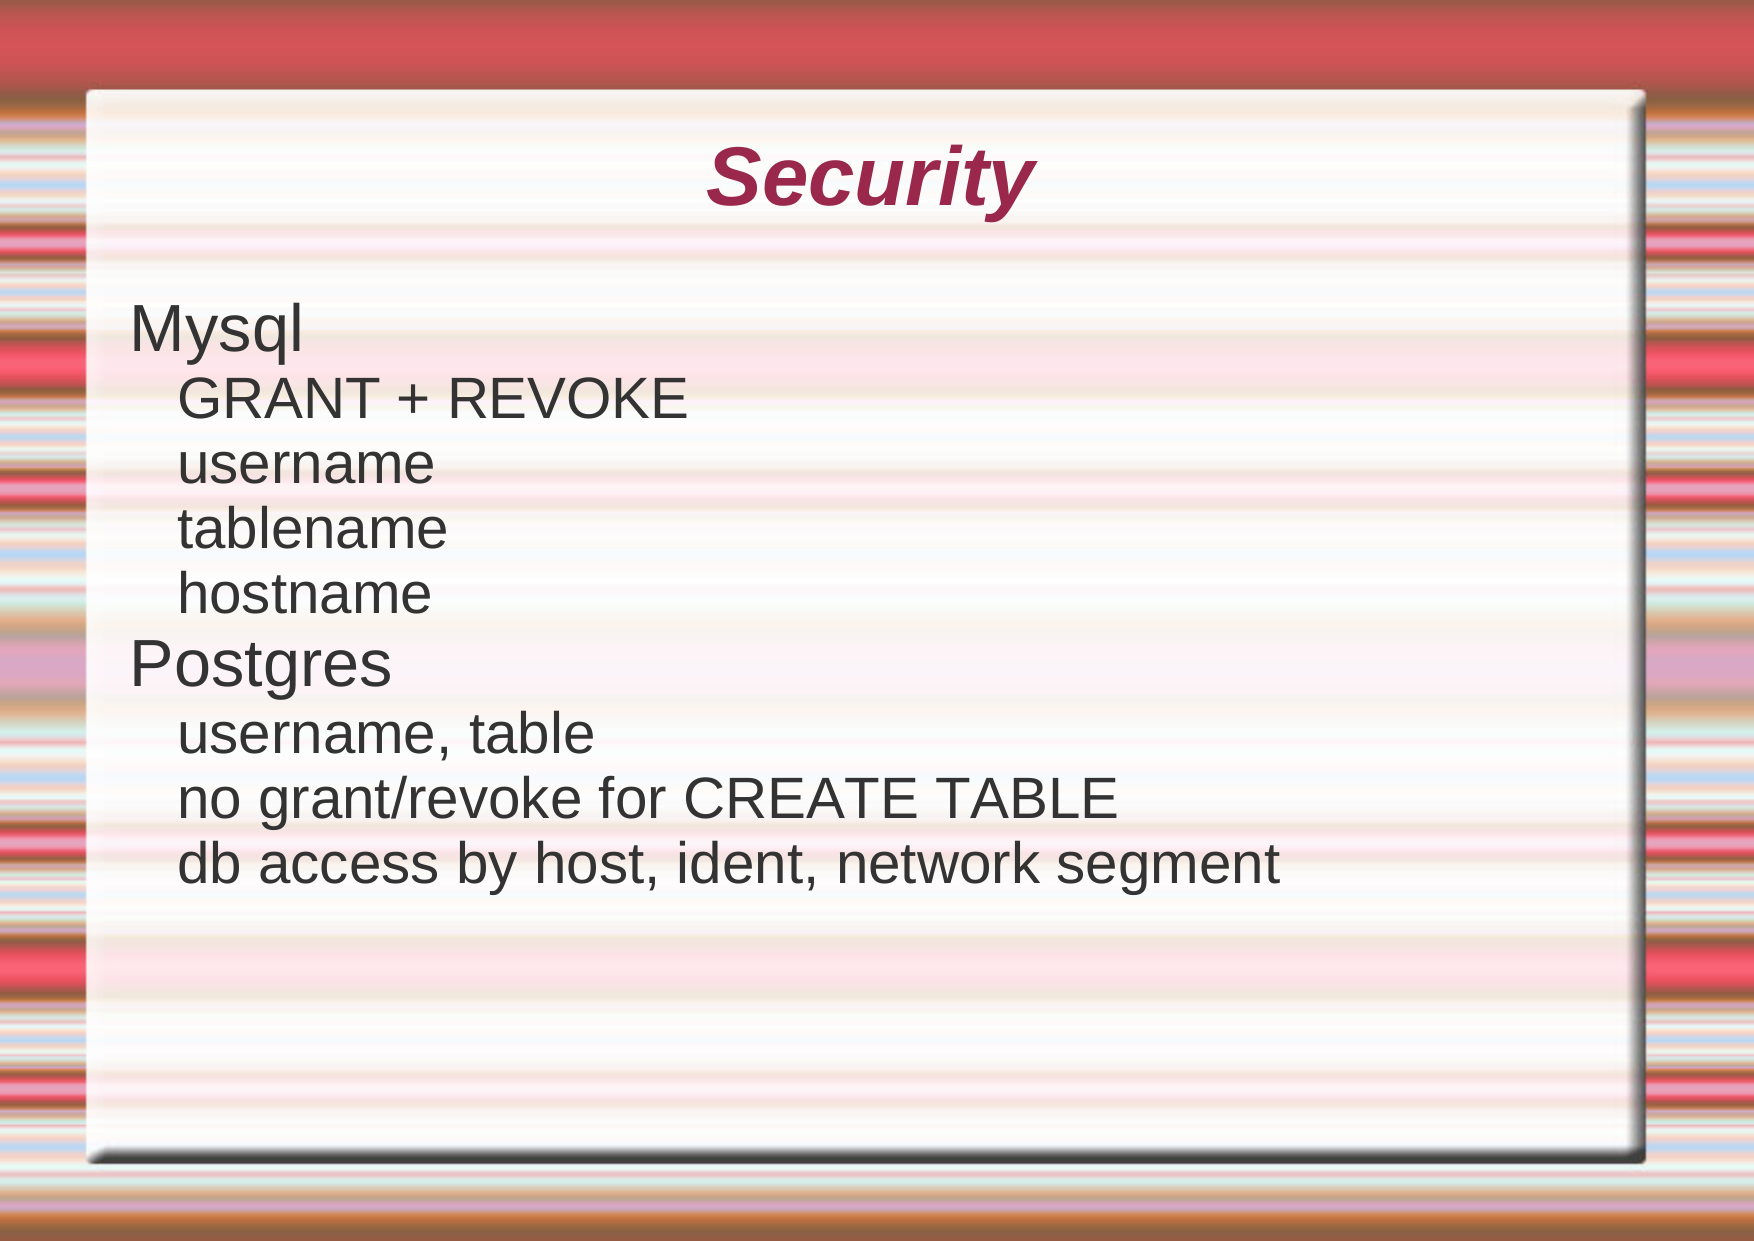

# Security
Mysql
GRANT + REVOKE
username
tablename
hostname
Postgres
username, table
no grant/revoke for CREATE TABLE
db access by host, ident, network segment